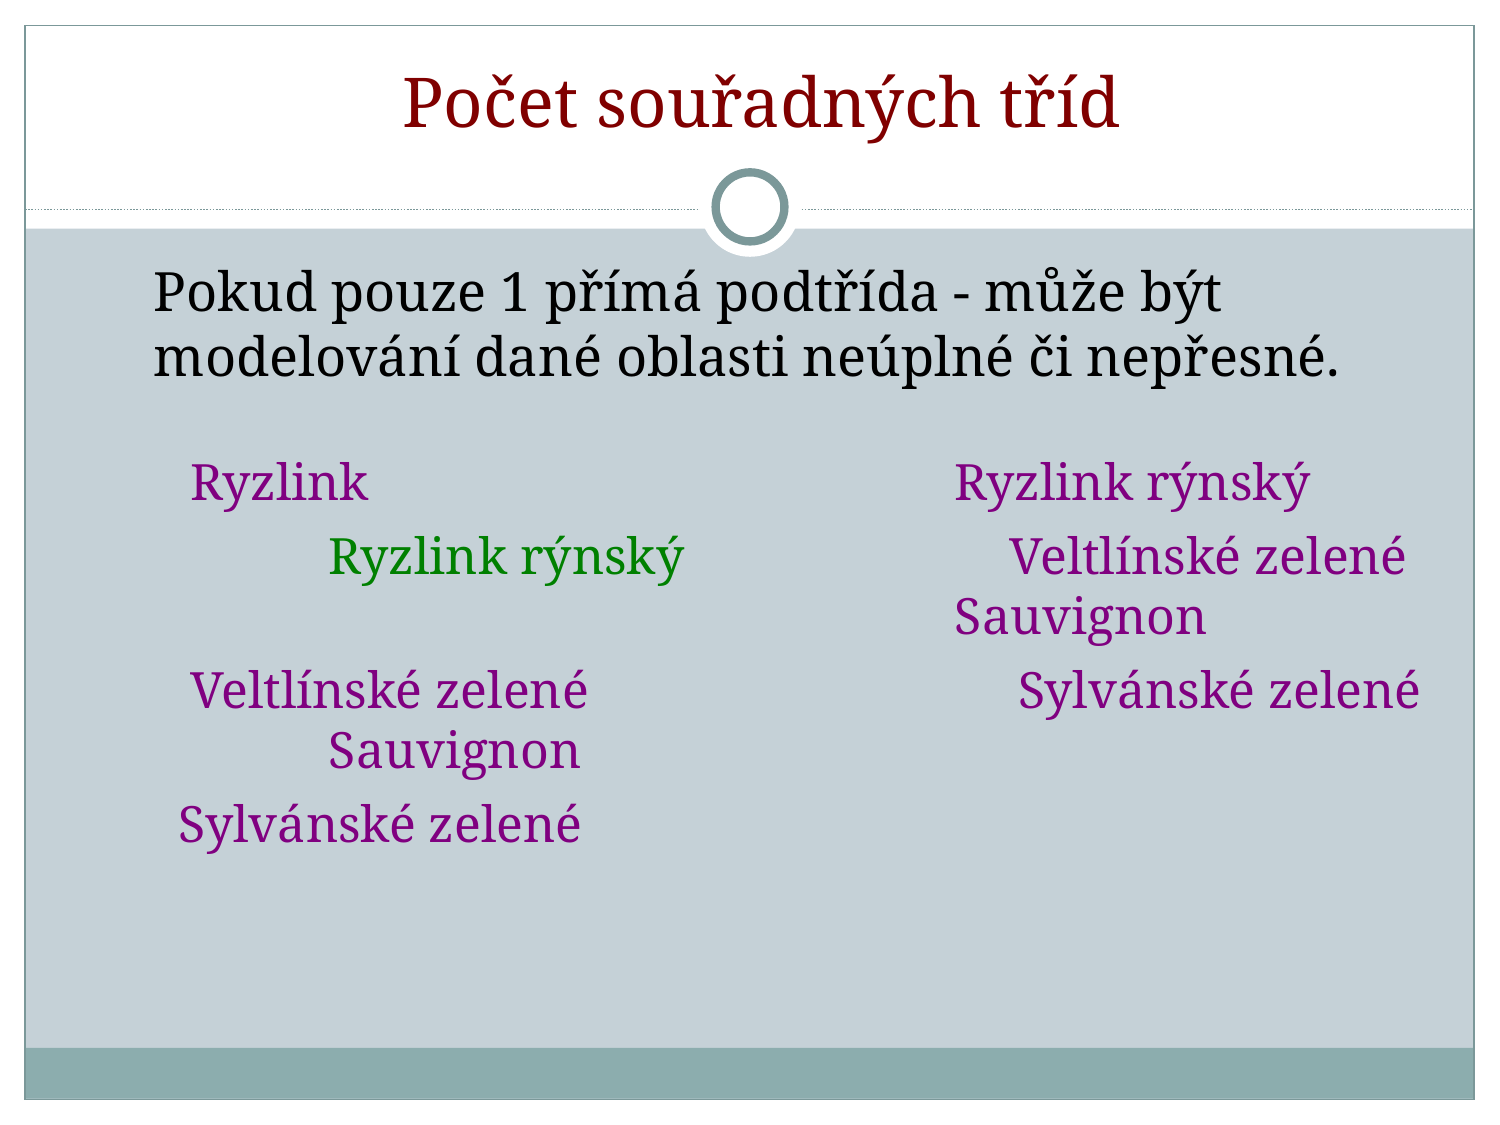

# Počet souřadných tříd
Pokud pouze 1 přímá podtřída - může být modelování dané oblasti neúplné či nepřesné.
 Ryzlink				 Ryzlink rýnský
 		Ryzlink rýnský Veltlínské zelené 						 Sauvignon
 Veltlínské zelené Sylvánské zelené 		Sauvignon
 	Sylvánské zelené